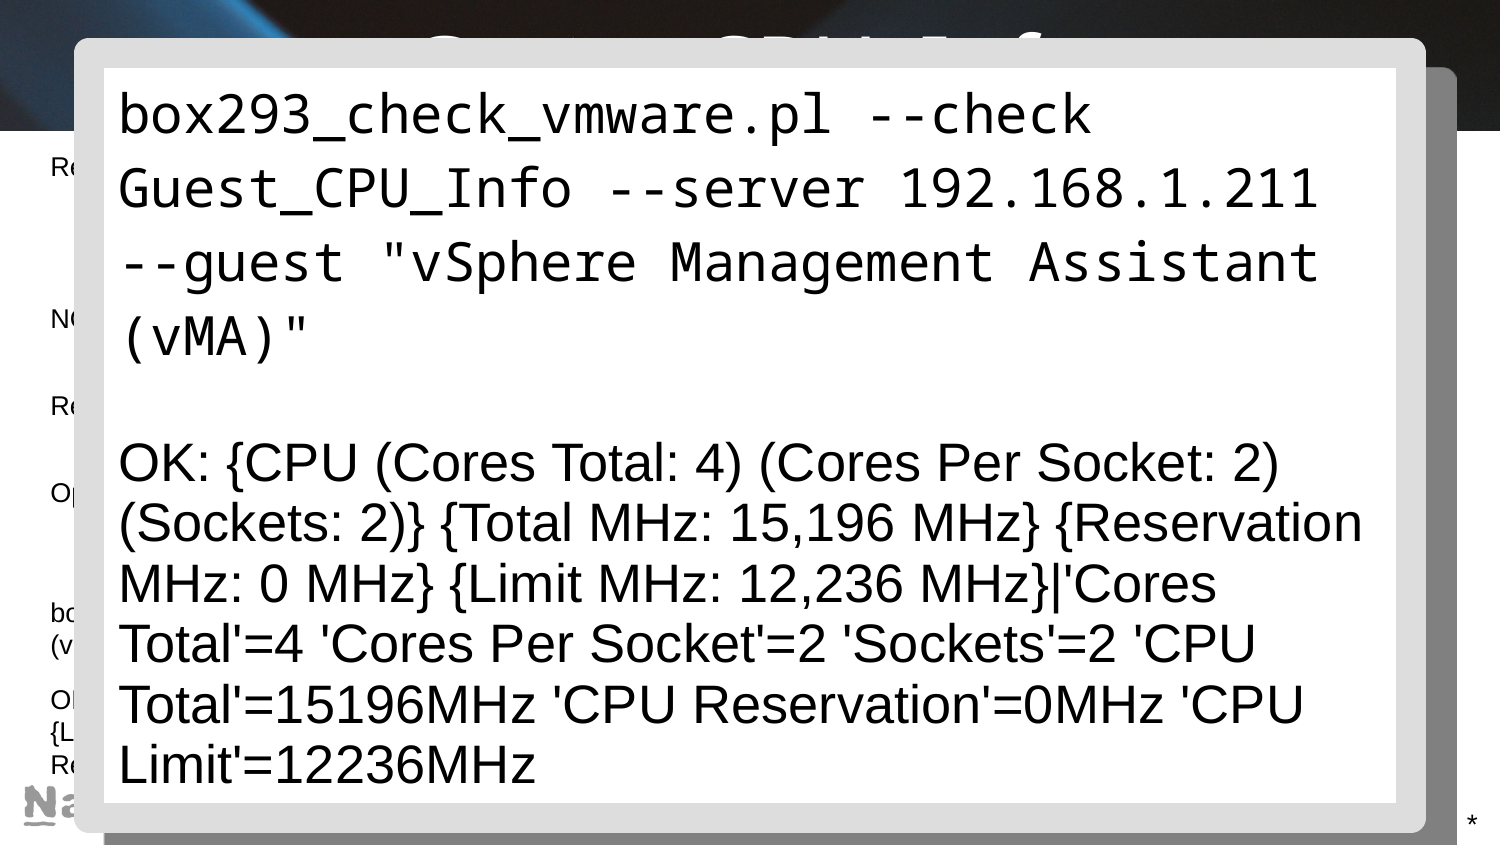

# Guest_CPU_Info
box293_check_vmware.pl --check Guest_CPU_Info --server 192.168.1.211 --guest "vSphere Management Assistant (vMA)"
OK: {CPU (Cores Total: 4) (Cores Per Socket: 2) (Sockets: 2)} {Total MHz: 15,196 MHz} {Reservation MHz: 0 MHz} {Limit MHz: 12,236 MHz}|'Cores Total'=4 'Cores Per Socket'=2 'Sockets'=2 'CPU Total'=15196MHz 'CPU Reservation'=0MHz 'CPU Limit'=12236MHz
Report Information about the Guests' CPU such as Cores, Total CPU, Reservation and Limit
	Returned as MHz by default
	Performance data can be useful for identifying when changes occurred,
		like adding CPU's or when a reservation or limit was defined
NOTE:
	cpu_reservation and cpu_limit thresholds are either --warning OR --critical, NOT both
Required Arguments:
	--guest
Optional Arguments:
	--reporting_si CPU_Speed:<Hertz>
	--warning and --critical cpu_reservation:<Hertz>, cpu_limit:<Hertz>
box293_check_vmware.pl --check Guest_CPU_Info --server 192.168.1.211 --guest "vSphere Management Assistant (vMA)"
OK: {CPU (Cores Total: 4) (Cores Per Socket: 2) (Sockets: 2)} {Total MHz: 15,196 MHz} {Reservation MHz: 0 MHz} {Limit MHz: 12,236 MHz}|'Cores Total'=4 'Cores Per Socket'=2 'Sockets'=2 'CPU Total'=15196MHz 'CPU Reservation'=0MHz 'CPU Limit'=12236MHz
*